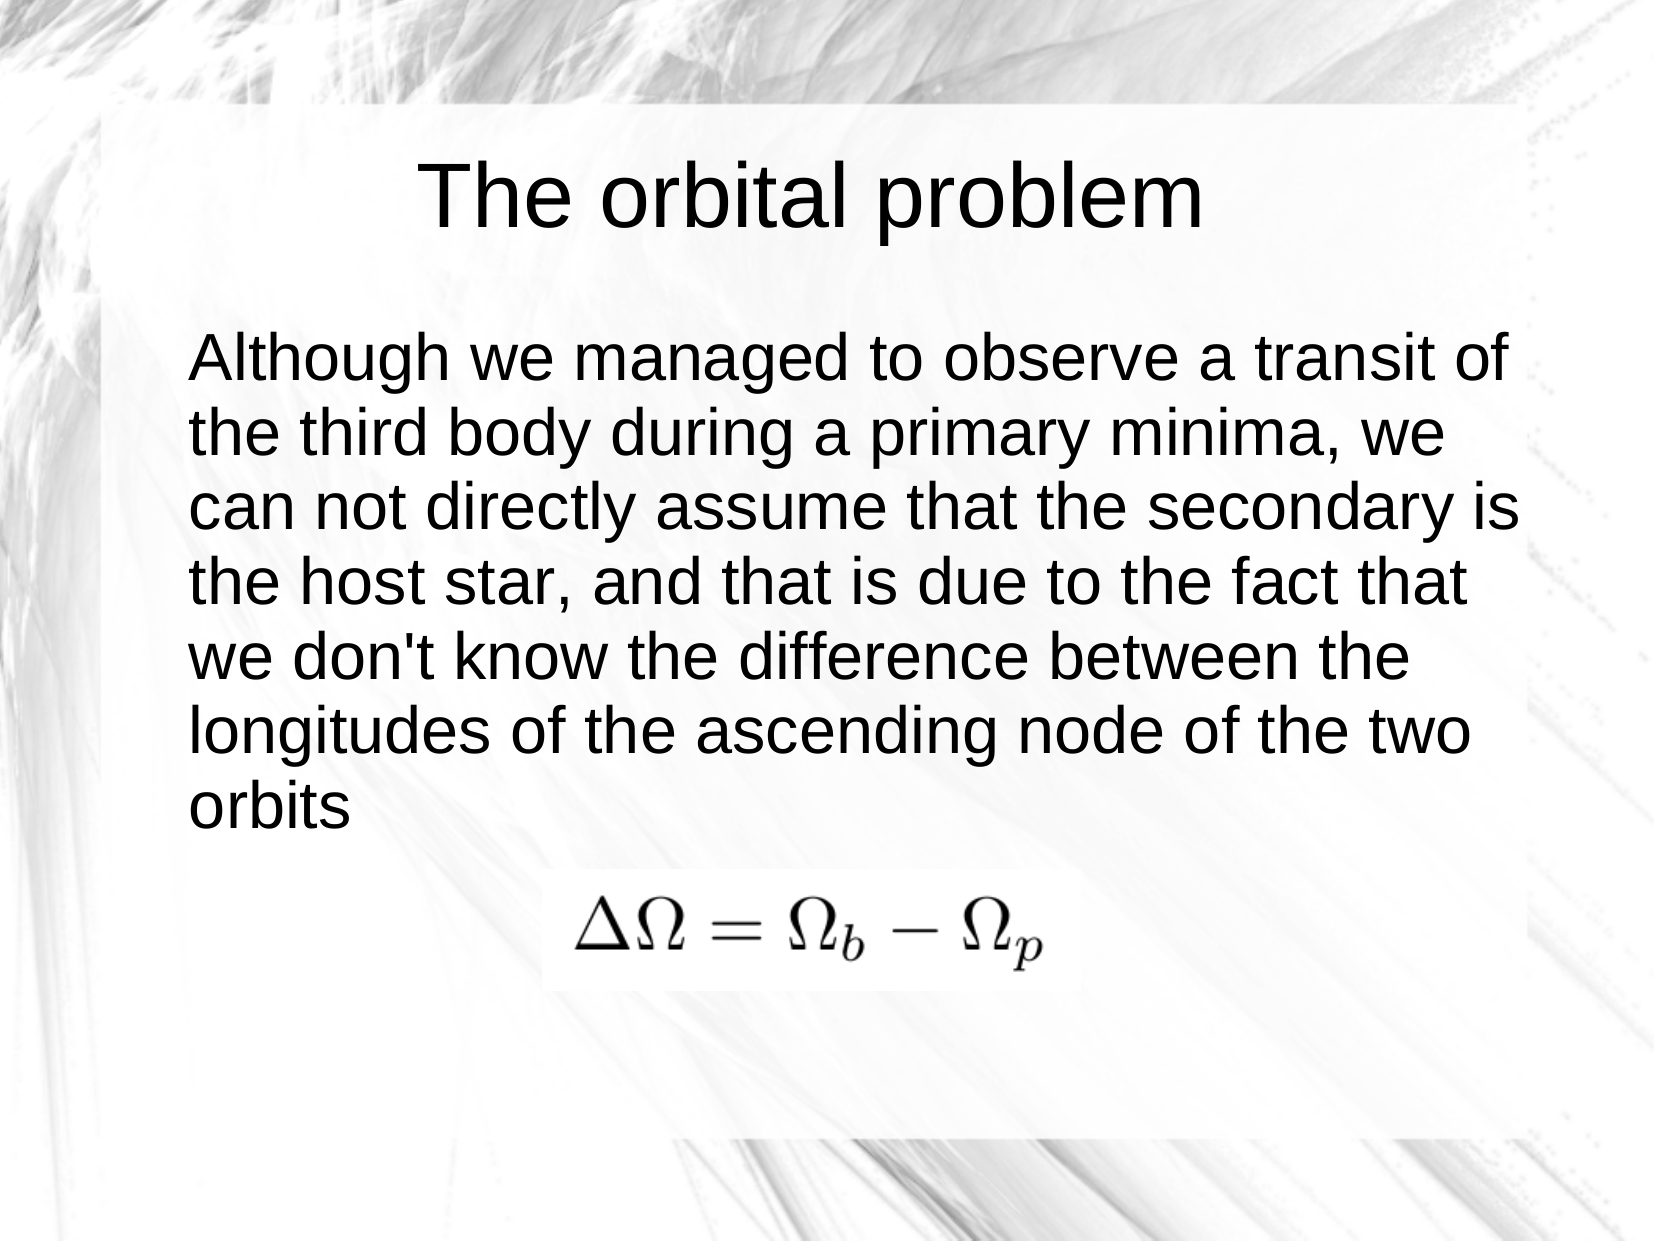

# The orbital problem
Although we managed to observe a transit of the third body during a primary minima, we can not directly assume that the secondary is the host star, and that is due to the fact that we don't know the difference between the longitudes of the ascending node of the two orbits